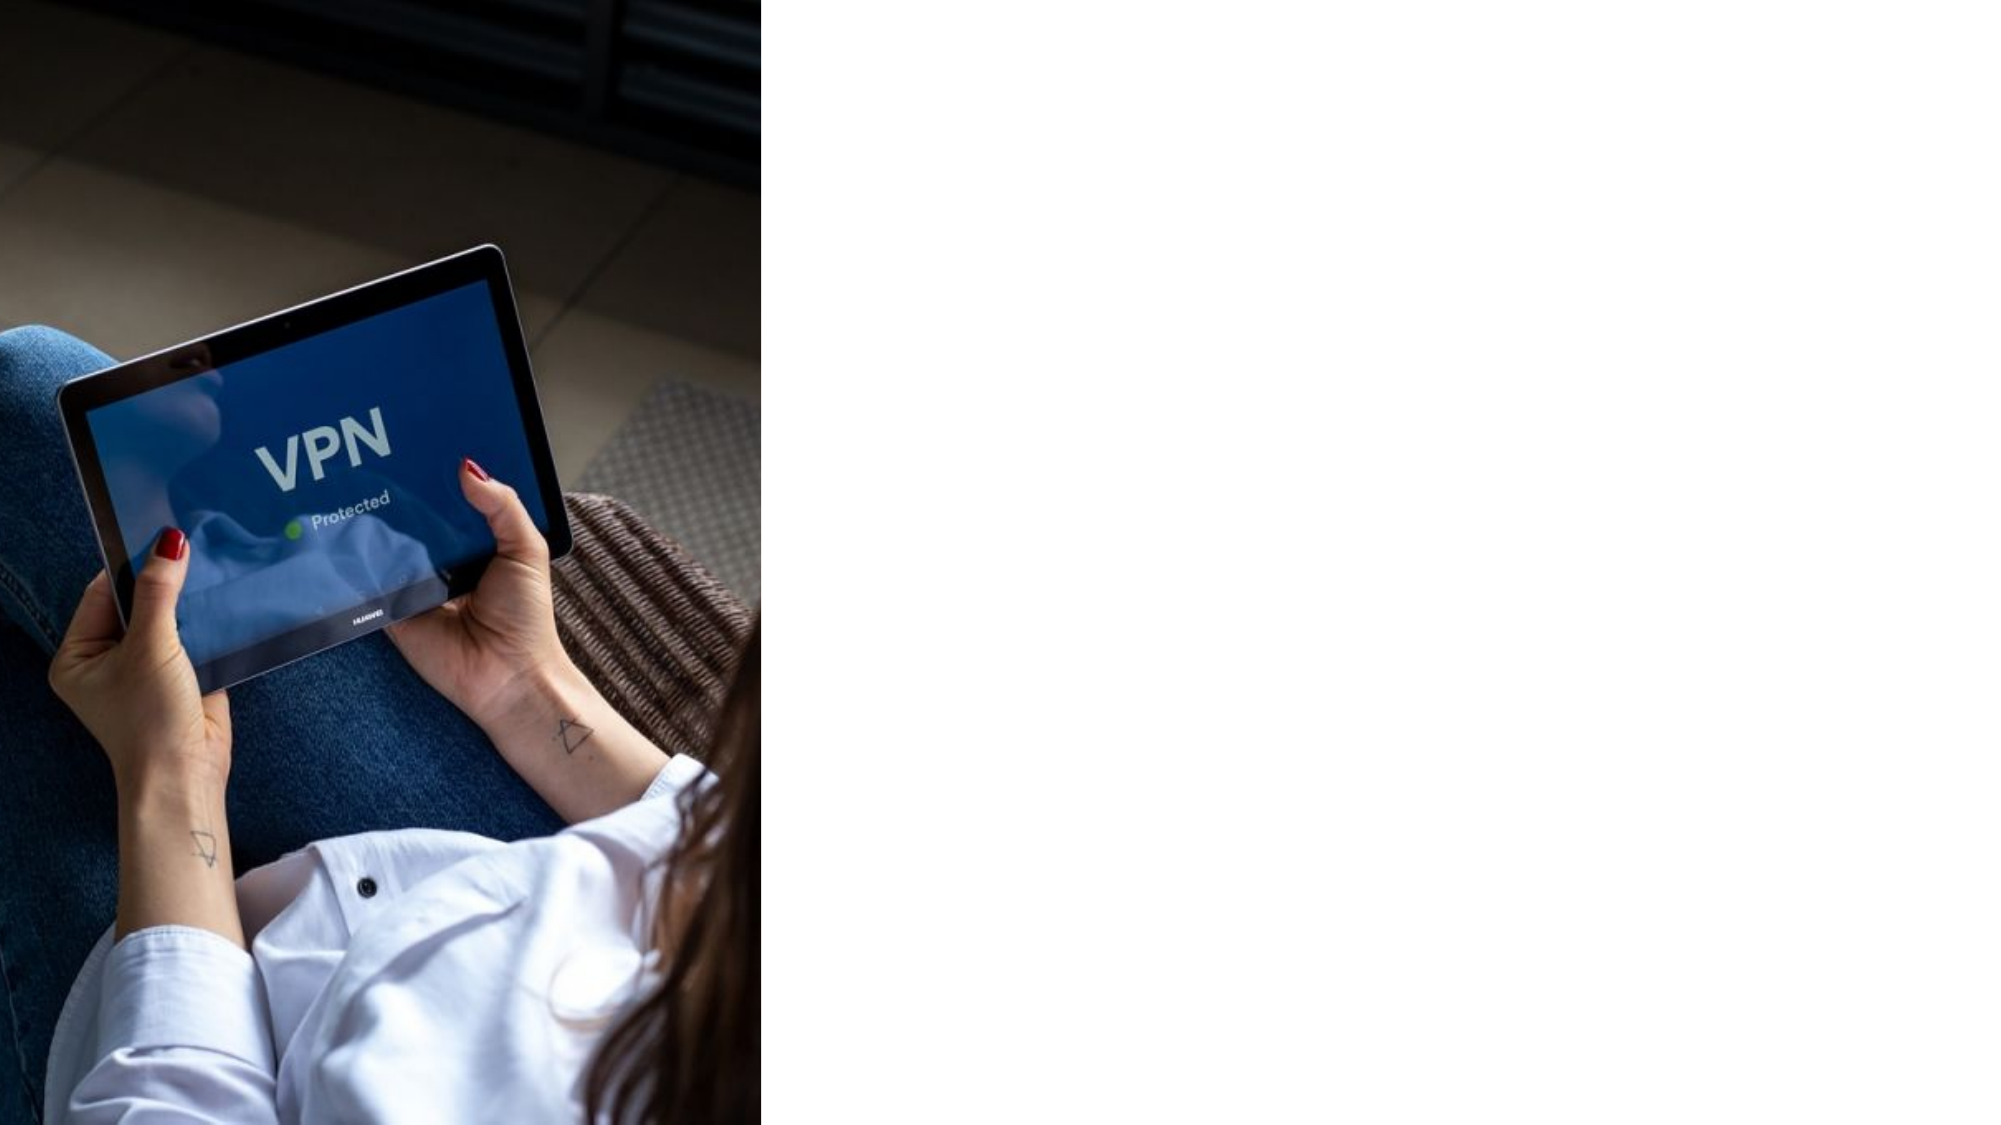

# Oszuści w sieci
Pamiętaj, że jeżeli otrzymałeś e-mail z informacją, że:
zostałeś wybrany na pomocnika w odzyskaniu pieniędzy przez np. uchodźcę politycznego z czarnego lądu i za to masz otrzymać znaczną kwotę pieniędzy,
zostałeś zwycięzcą zagranicznej loterii, w której nigdy nie brałeś udziału,
otrzymałeś niespodziewany spadek po krewnym, o którego istnieniu nie wiesz, natomiast warunkiem otrzymania fortuny jest dokonanie określonych wpłat lub za przekazanie nam ogromnej kwoty pieniędzy nadawca żąda jakichkolwiek opłat manipulacyjnych (opłacania prawników, certyfikatów), możesz być pewny, że jest to oszustwo!!!